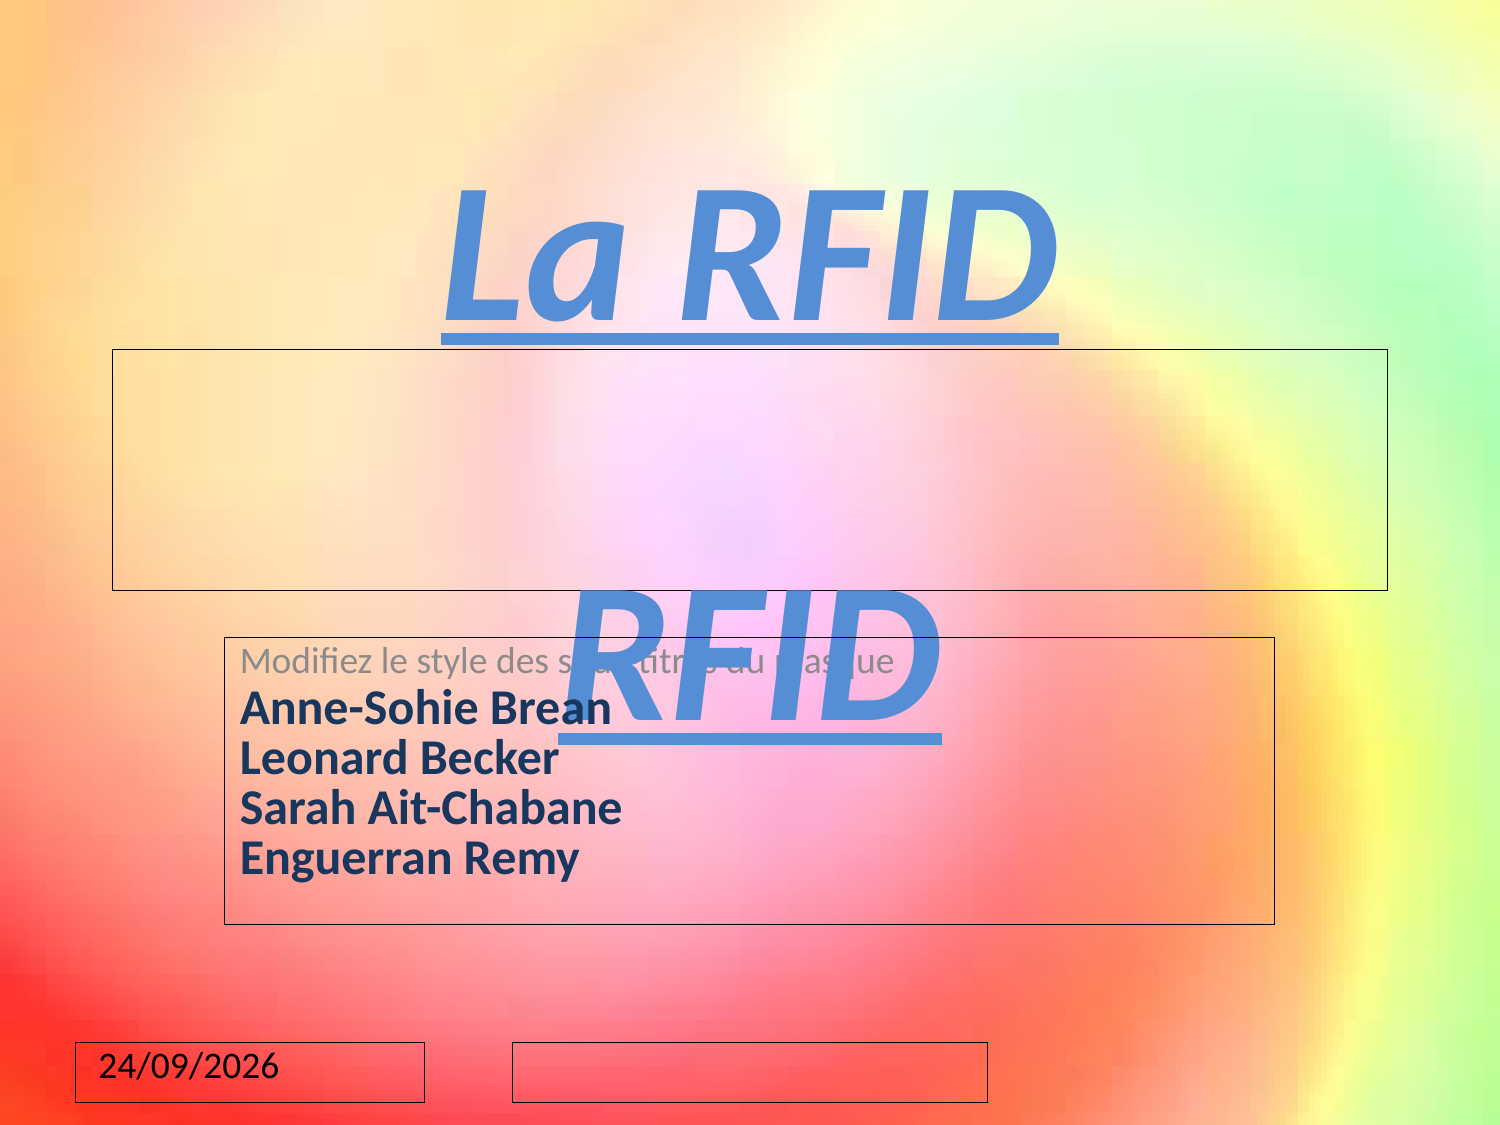

# La RFID RFID
Anne-Sohie Brean
Leonard Becker
Sarah Ait-Chabane
Enguerran Remy